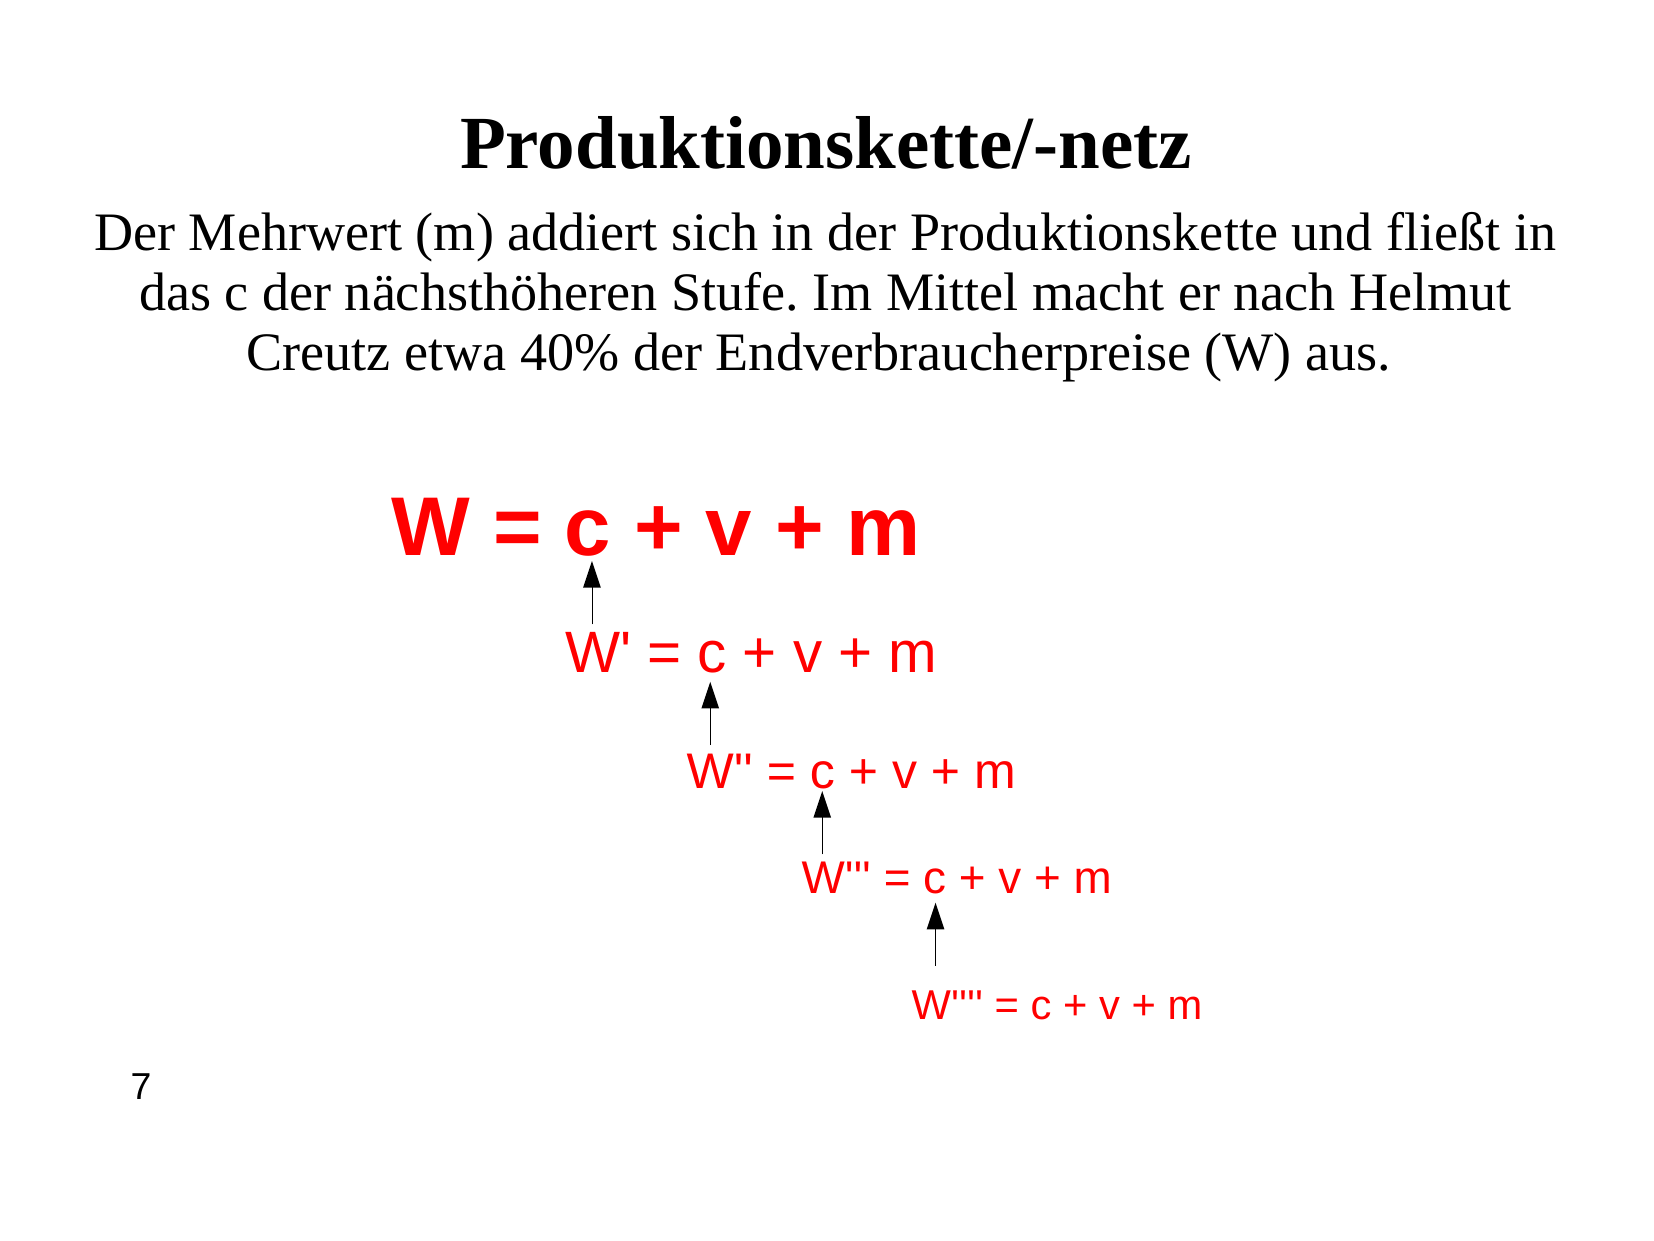

Produktionskette/-netz
Der Mehrwert (m) addiert sich in der Produktionskette und fließt in das c der nächsthöheren Stufe. Im Mittel macht er nach Helmut Creutz etwa 40% der Endverbraucherpreise (W) aus.
W = c + v + m
W' = c + v + m
W'' = c + v + m
W''' = c + v + m
W'''' = c + v + m